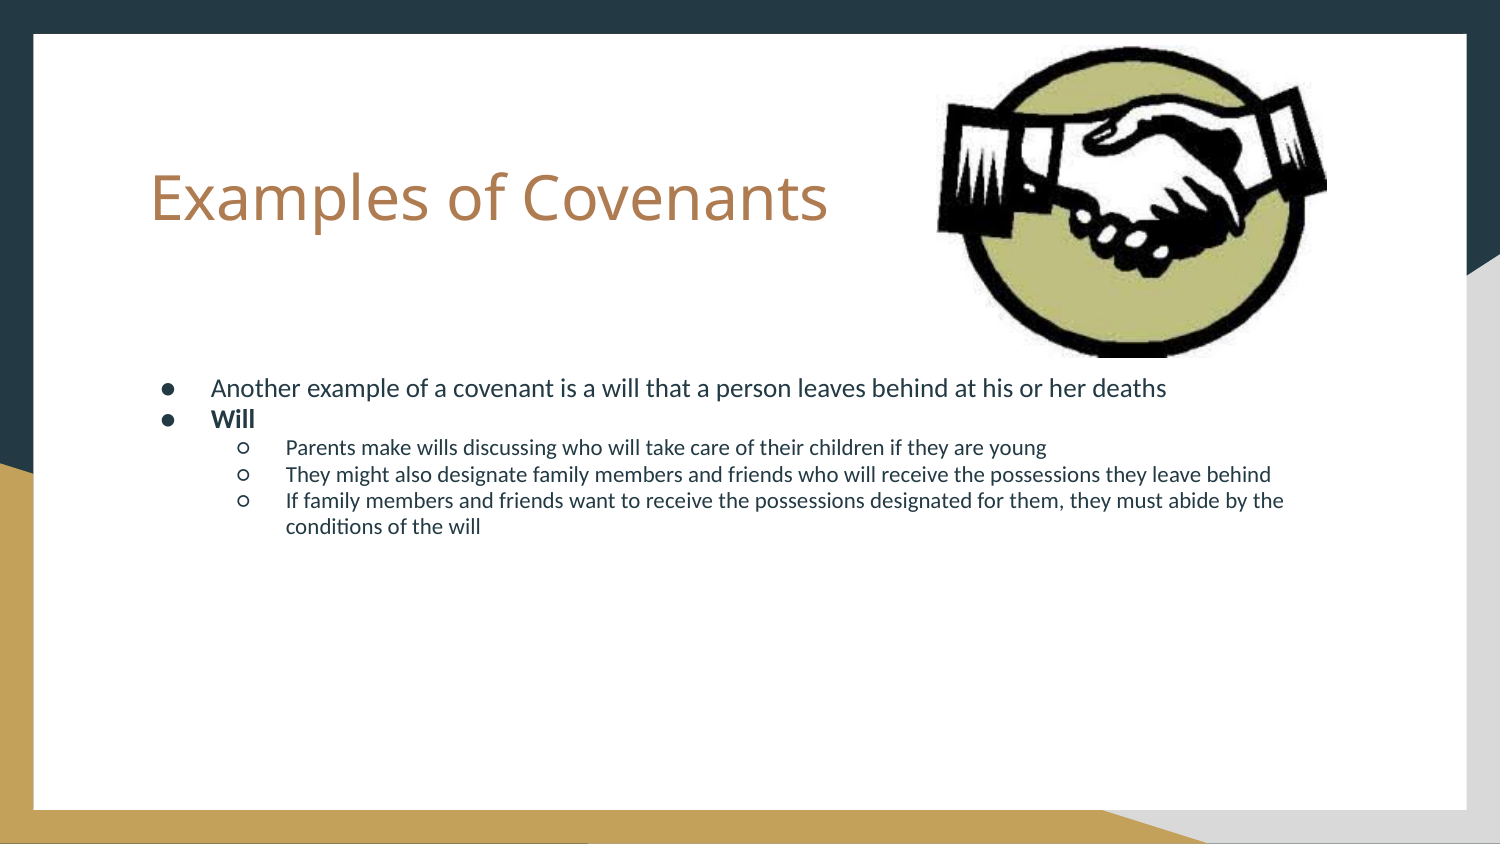

# Examples of Covenants
Another example of a covenant is a will that a person leaves behind at his or her deaths
Will
Parents make wills discussing who will take care of their children if they are young
They might also designate family members and friends who will receive the possessions they leave behind
If family members and friends want to receive the possessions designated for them, they must abide by the conditions of the will